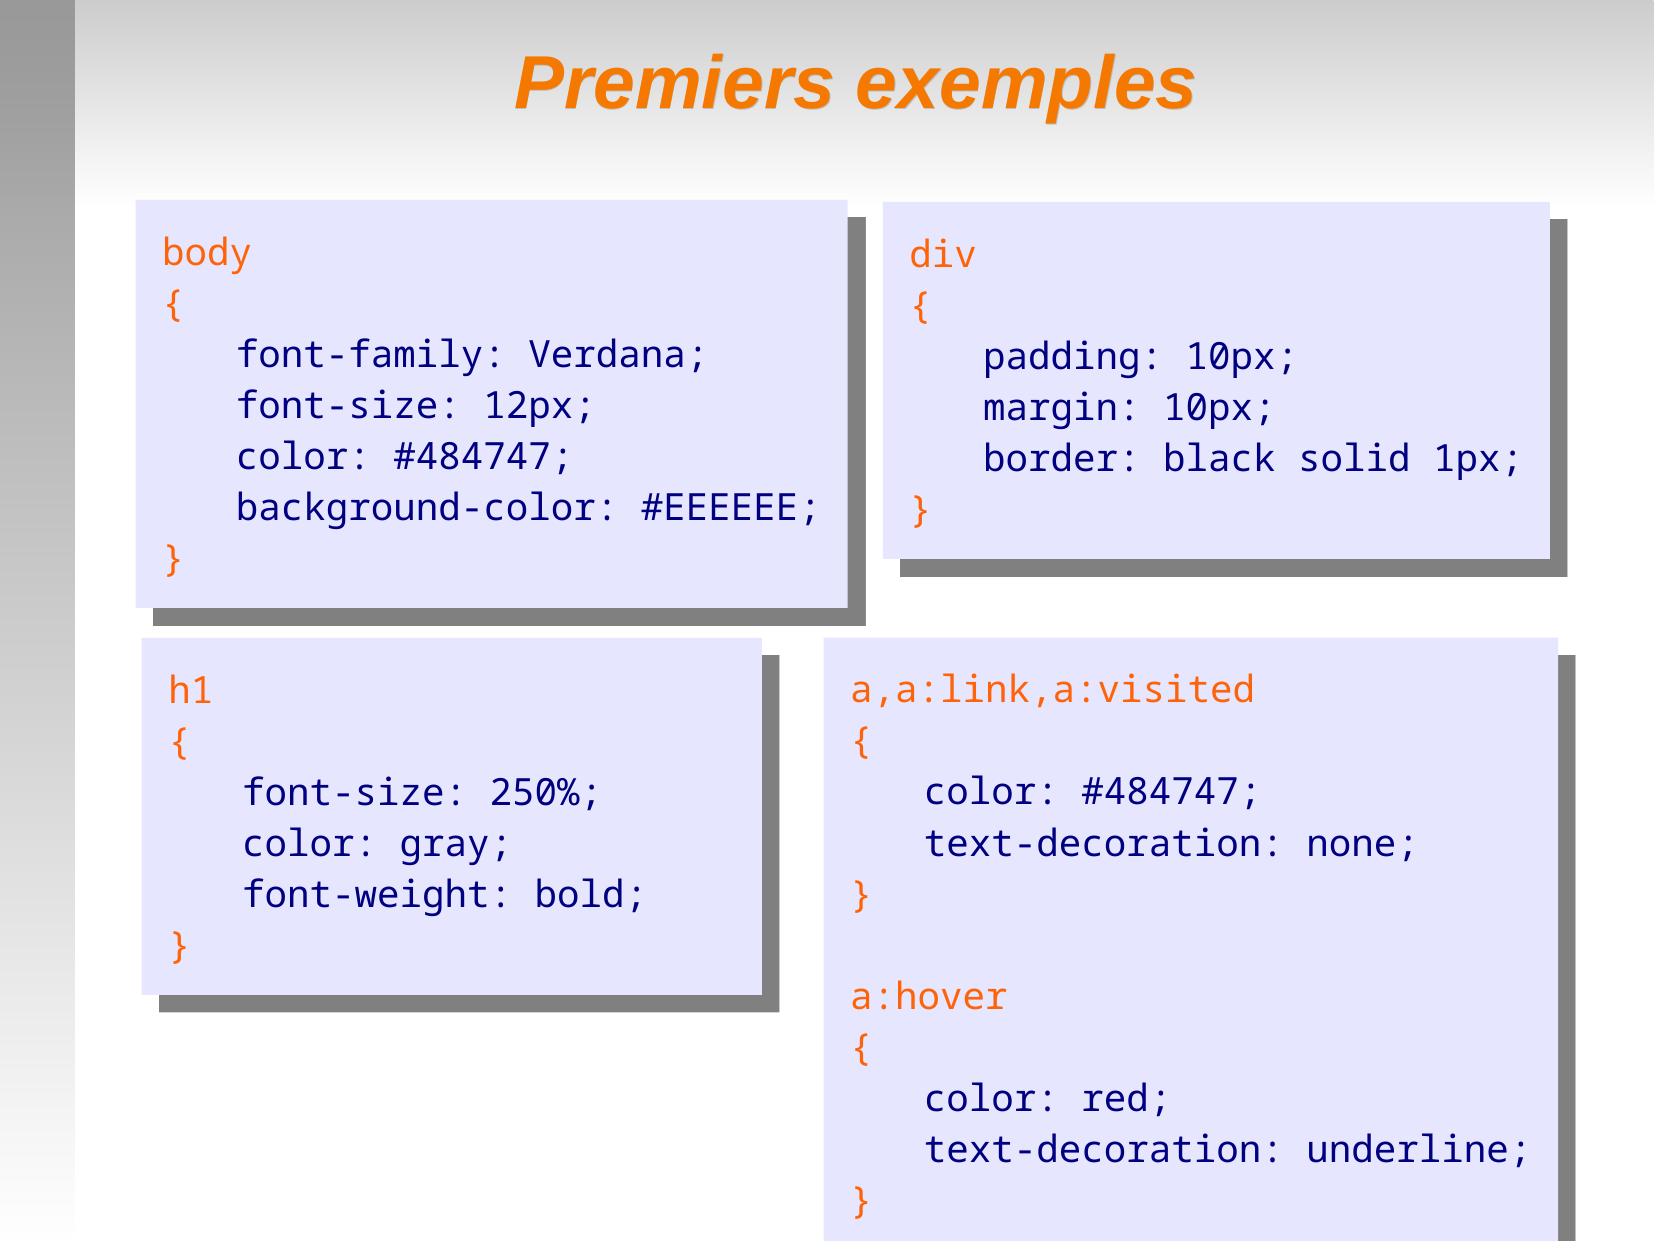

# Premiers exemples
body
{
	font-family: Verdana;
	font-size: 12px;
	color: #484747;
	background-color: #EEEEEE;
}
div
{
	padding: 10px;
	margin: 10px;
	border: black solid 1px;
}
a,a:link,a:visited
{
	color: #484747;
	text-decoration: none;
}
a:hover
{
	color: red;
	text-decoration: underline;
}
h1
{
	font-size: 250%;
	color: gray;
	font-weight: bold;
}